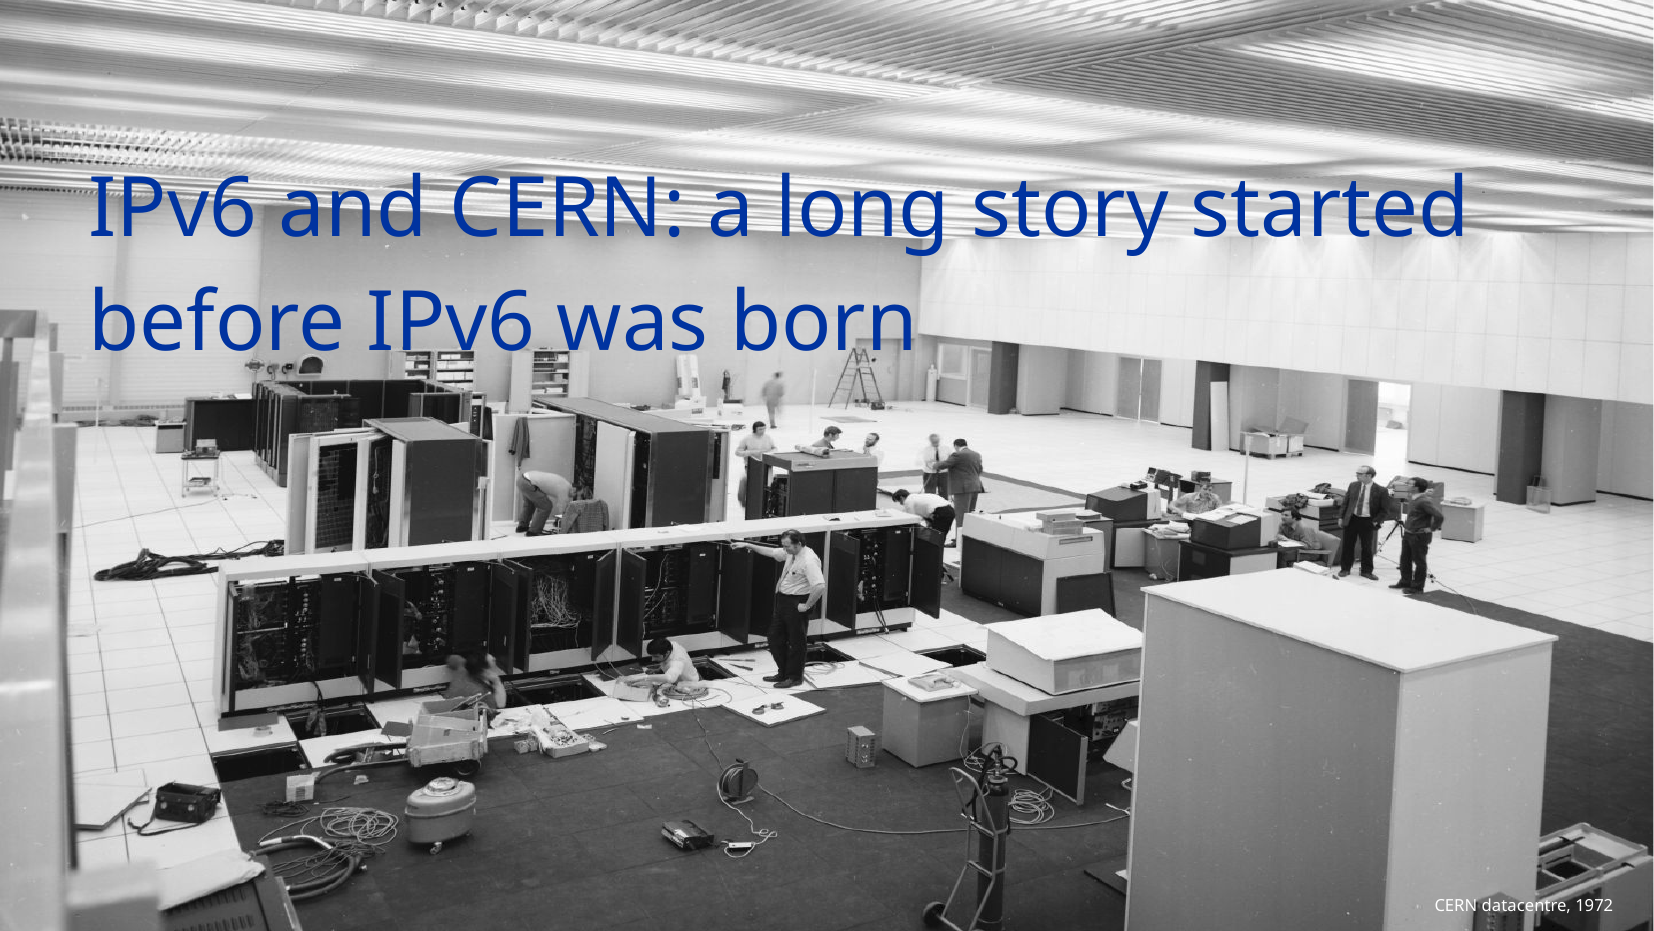

# IPv6 and CERN: a long story started before IPv6 was born
CERN datacentre, 1972